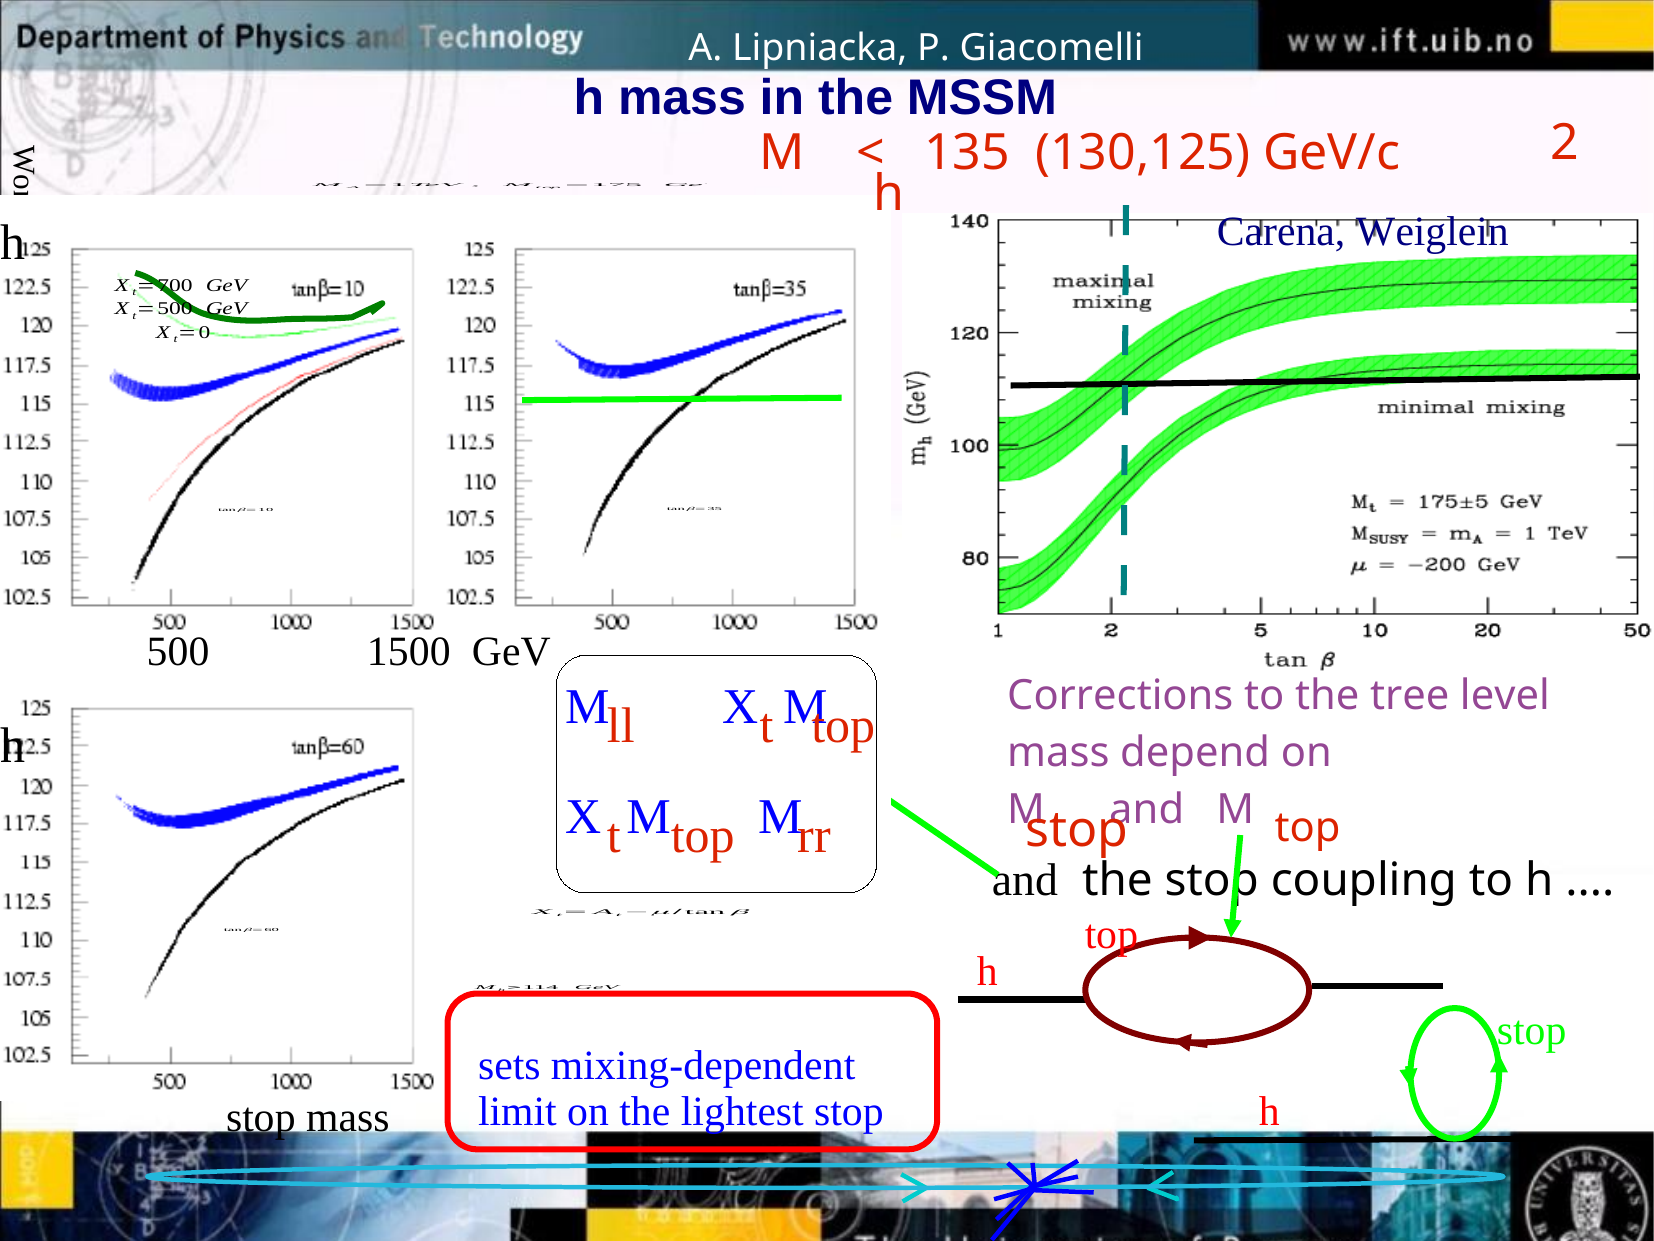

# h mass in the MSSM
2
 M < 135 (130,125) GeV/c
h
h
500 1500 GeV
M X M
X M M
ll t top
t top rr
h
sets mixing-dependent
limit on the lightest stop
stop mass
Carena, Weiglein
Corrections to the tree level
mass depend on
M and M
stop
top
and the stop coupling to h ....
top
h
stop
h